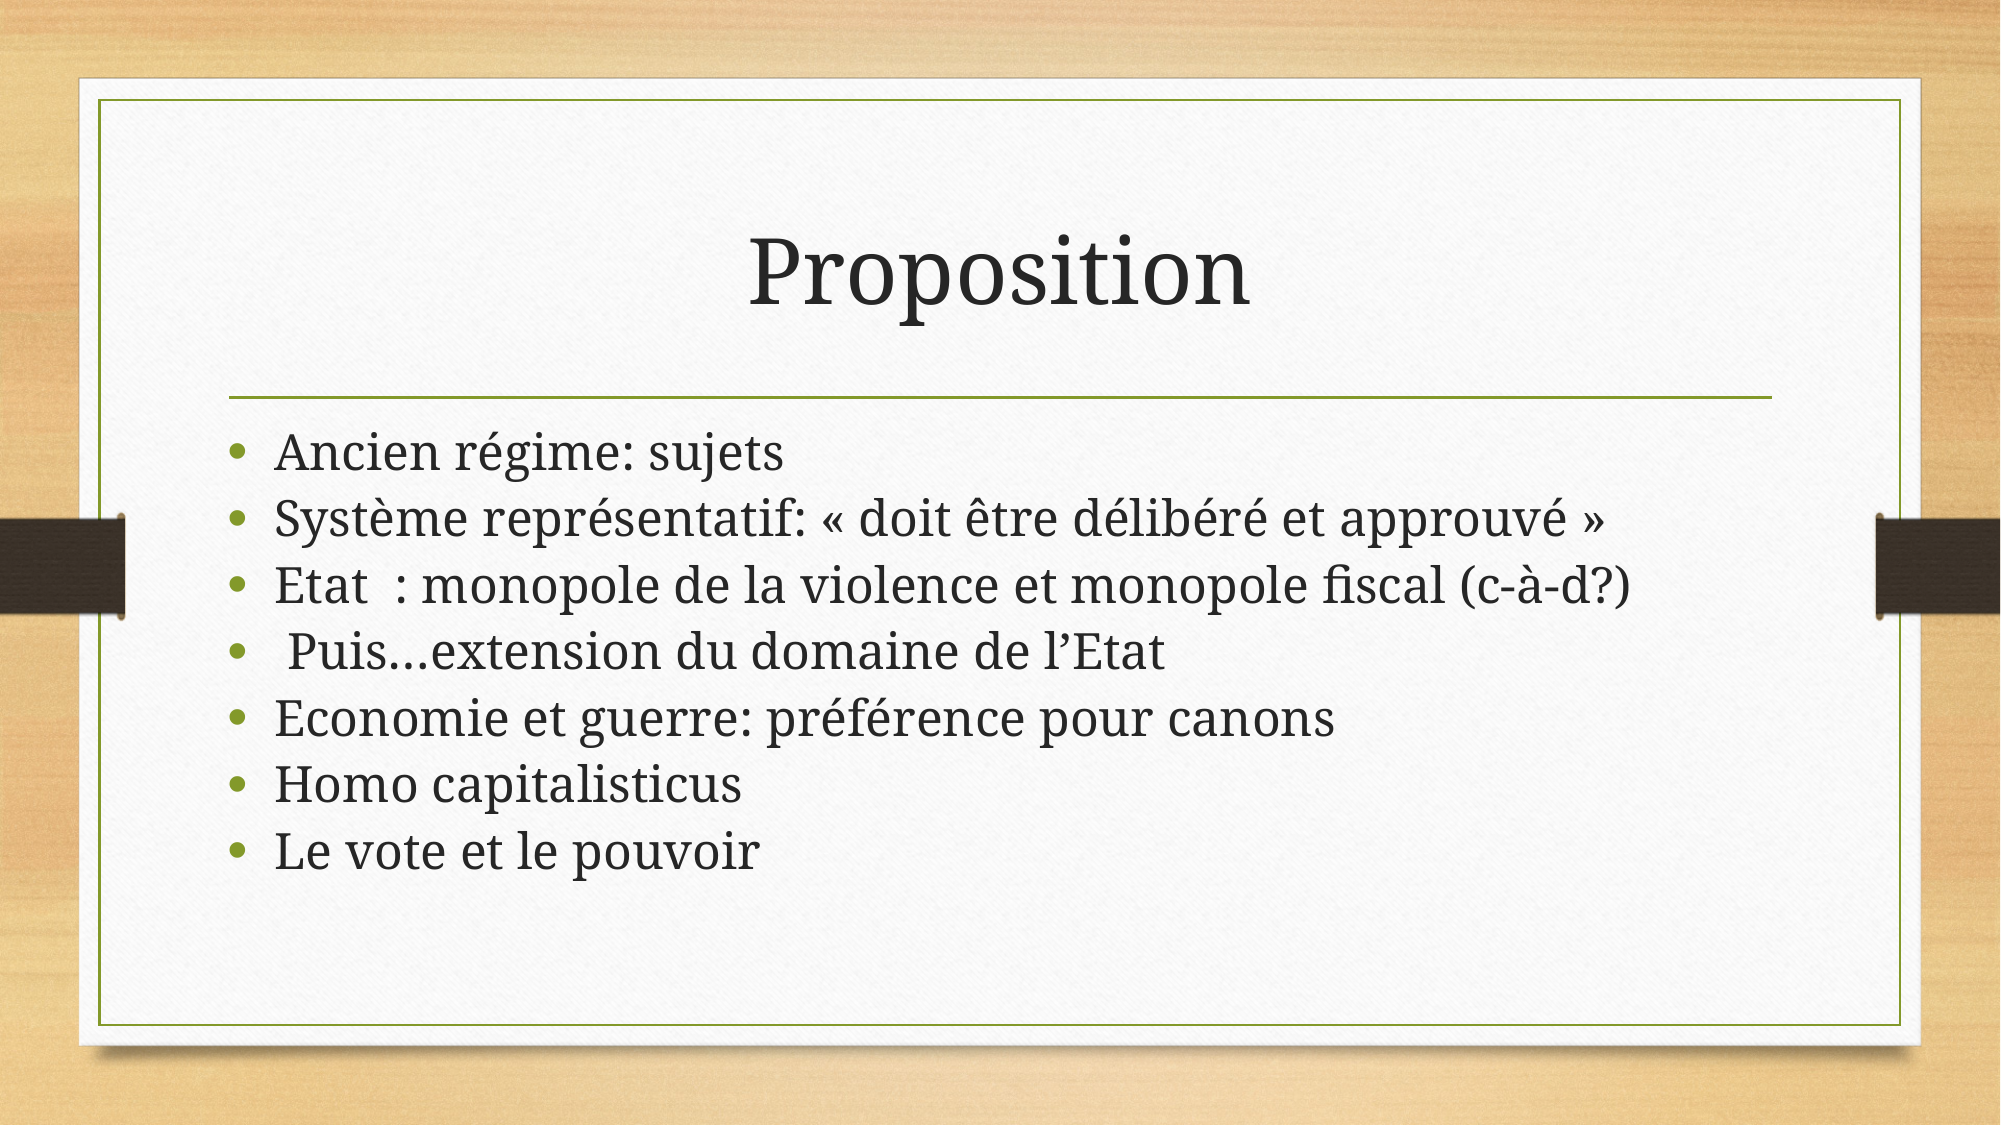

# Proposition
Ancien régime: sujets
Système représentatif: « doit être délibéré et approuvé »
Etat : monopole de la violence et monopole fiscal (c-à-d?)
 Puis…extension du domaine de l’Etat
Economie et guerre: préférence pour canons
Homo capitalisticus
Le vote et le pouvoir